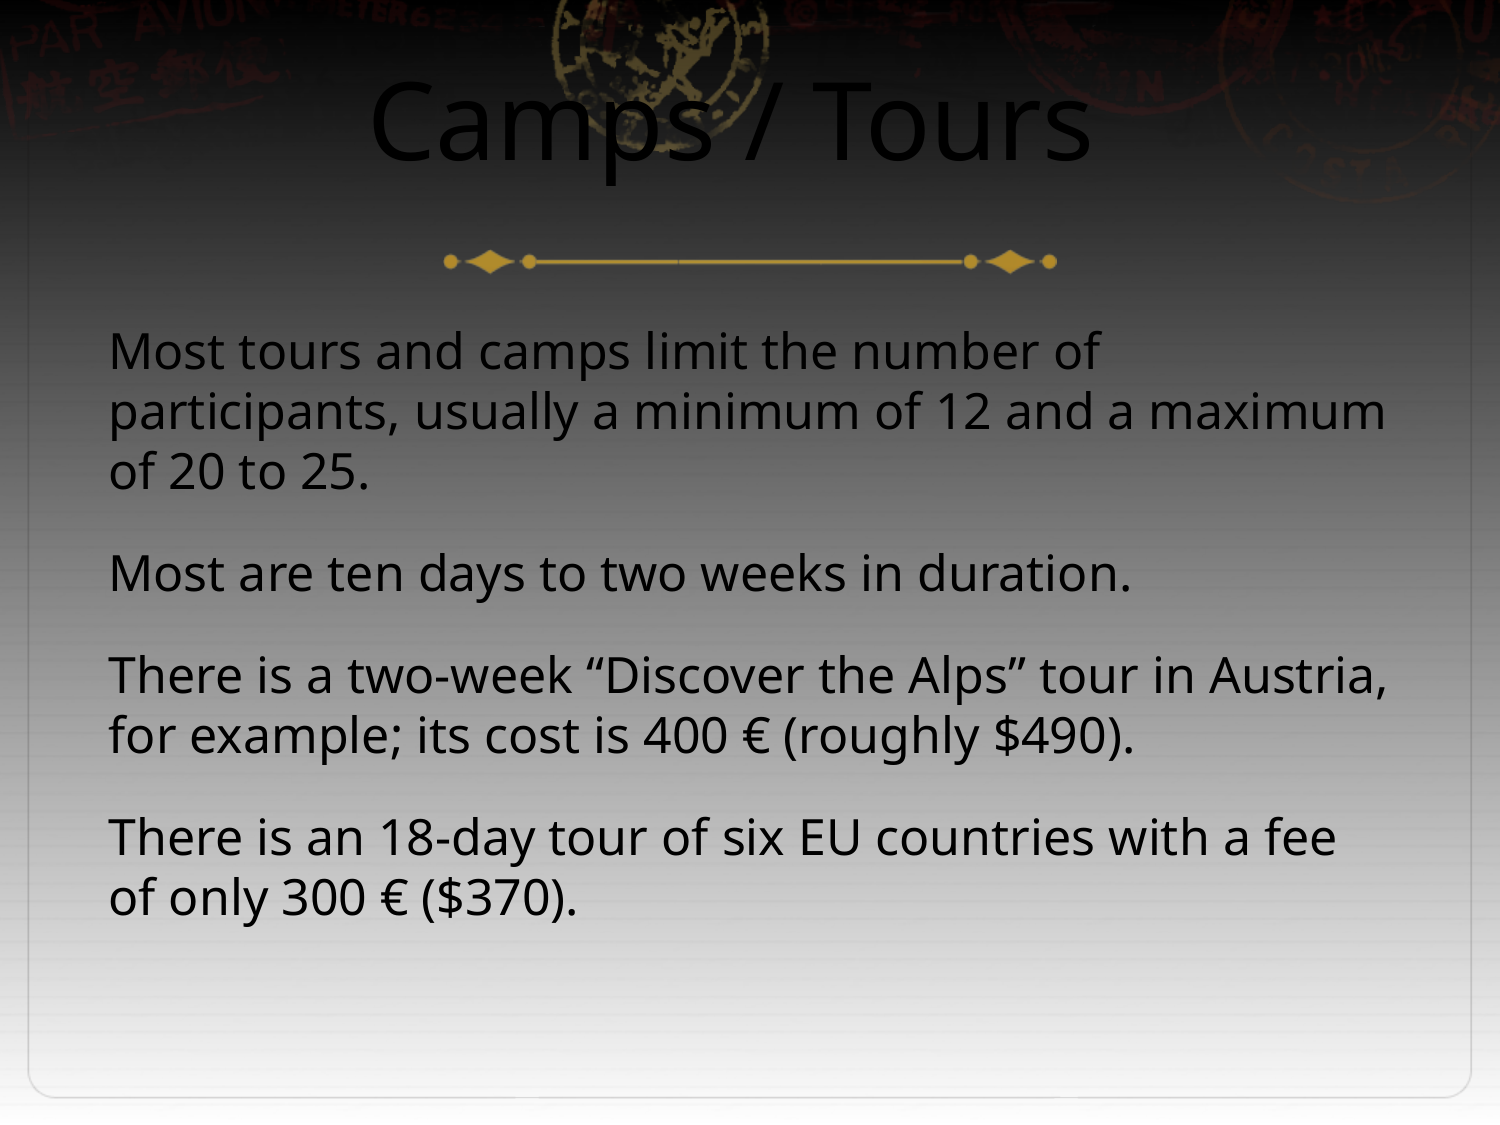

# Camps / Tours
Most tours and camps limit the number of participants, usually a minimum of 12 and a maximum of 20 to 25.
Most are ten days to two weeks in duration.
There is a two-week “Discover the Alps” tour in Austria, for example; its cost is 400 € (roughly $490).
There is an 18-day tour of six EU countries with a fee of only 300 € ($370).